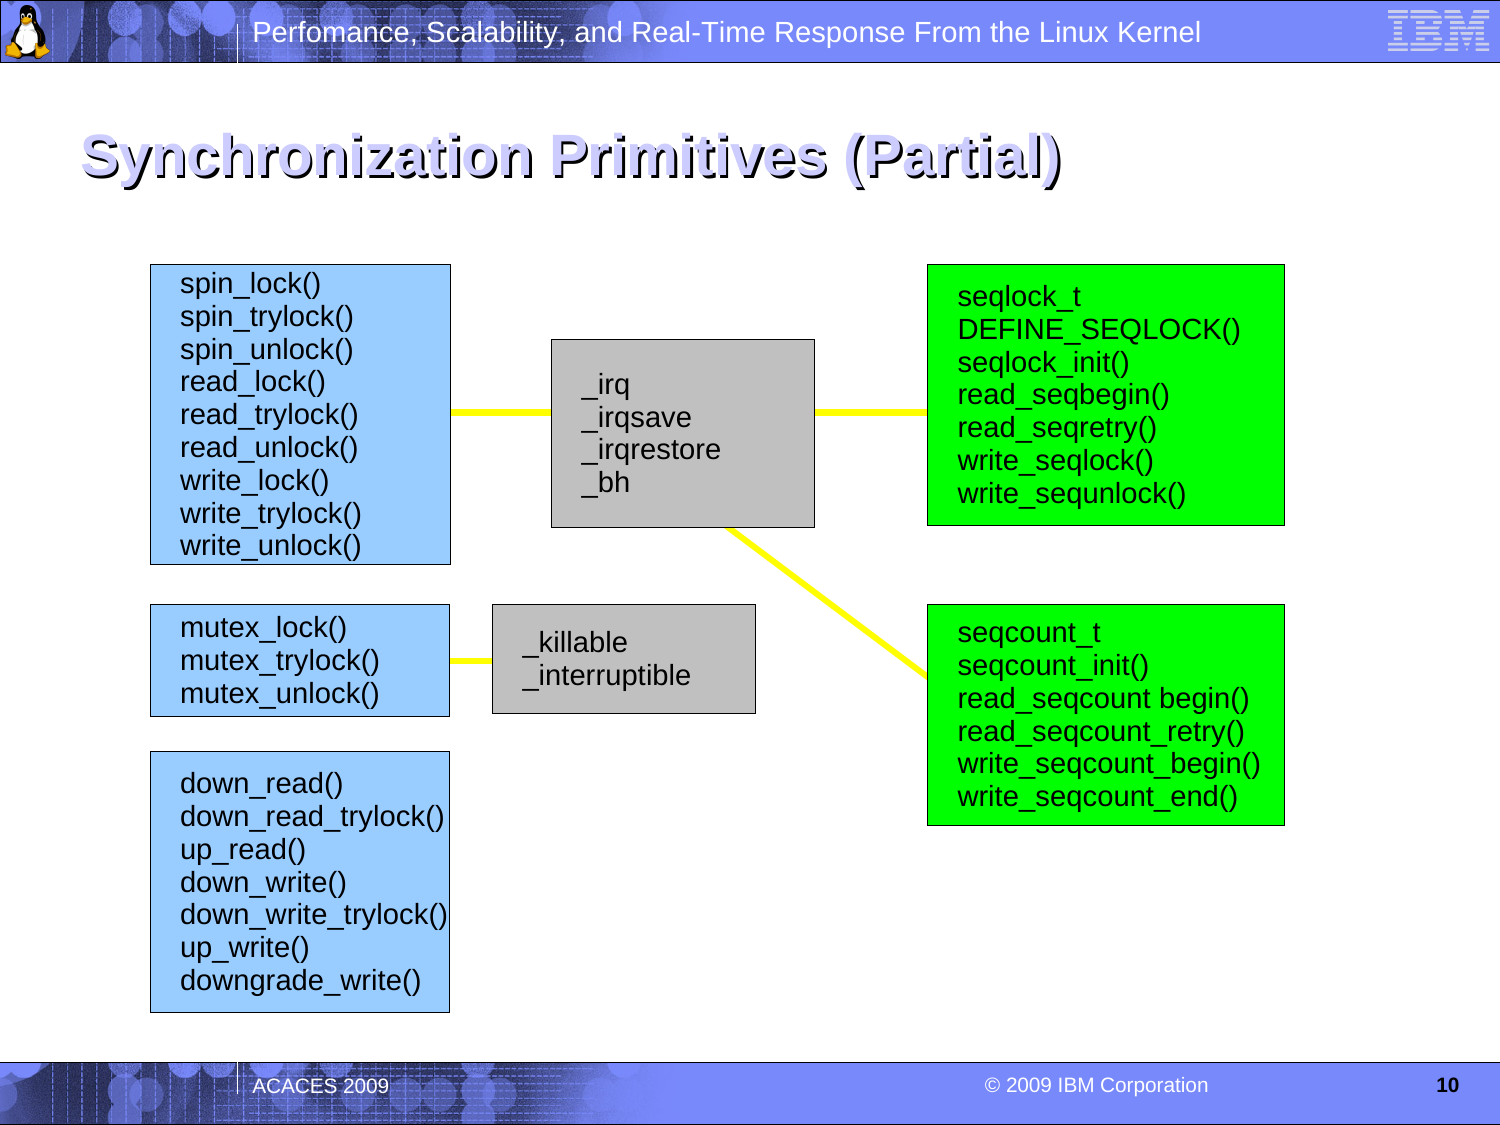

# Synchronization Primitives (Partial)
spin_lock()
spin_trylock()
spin_unlock()
read_lock()
read_trylock()
read_unlock()
write_lock()
write_trylock()
write_unlock()
seqlock_t
DEFINE_SEQLOCK()
seqlock_init()
read_seqbegin()
read_seqretry()
write_seqlock()
write_sequnlock()
_irq
_irqsave
_irqrestore
_bh
mutex_lock()
mutex_trylock()
mutex_unlock()
_killable
_interruptible
seqcount_t
seqcount_init()
read_seqcount begin()
read_seqcount_retry()
write_seqcount_begin()
write_seqcount_end()
down_read()
down_read_trylock()
up_read()
down_write()
down_write_trylock()
up_write()
downgrade_write()
How to Characterize?
10